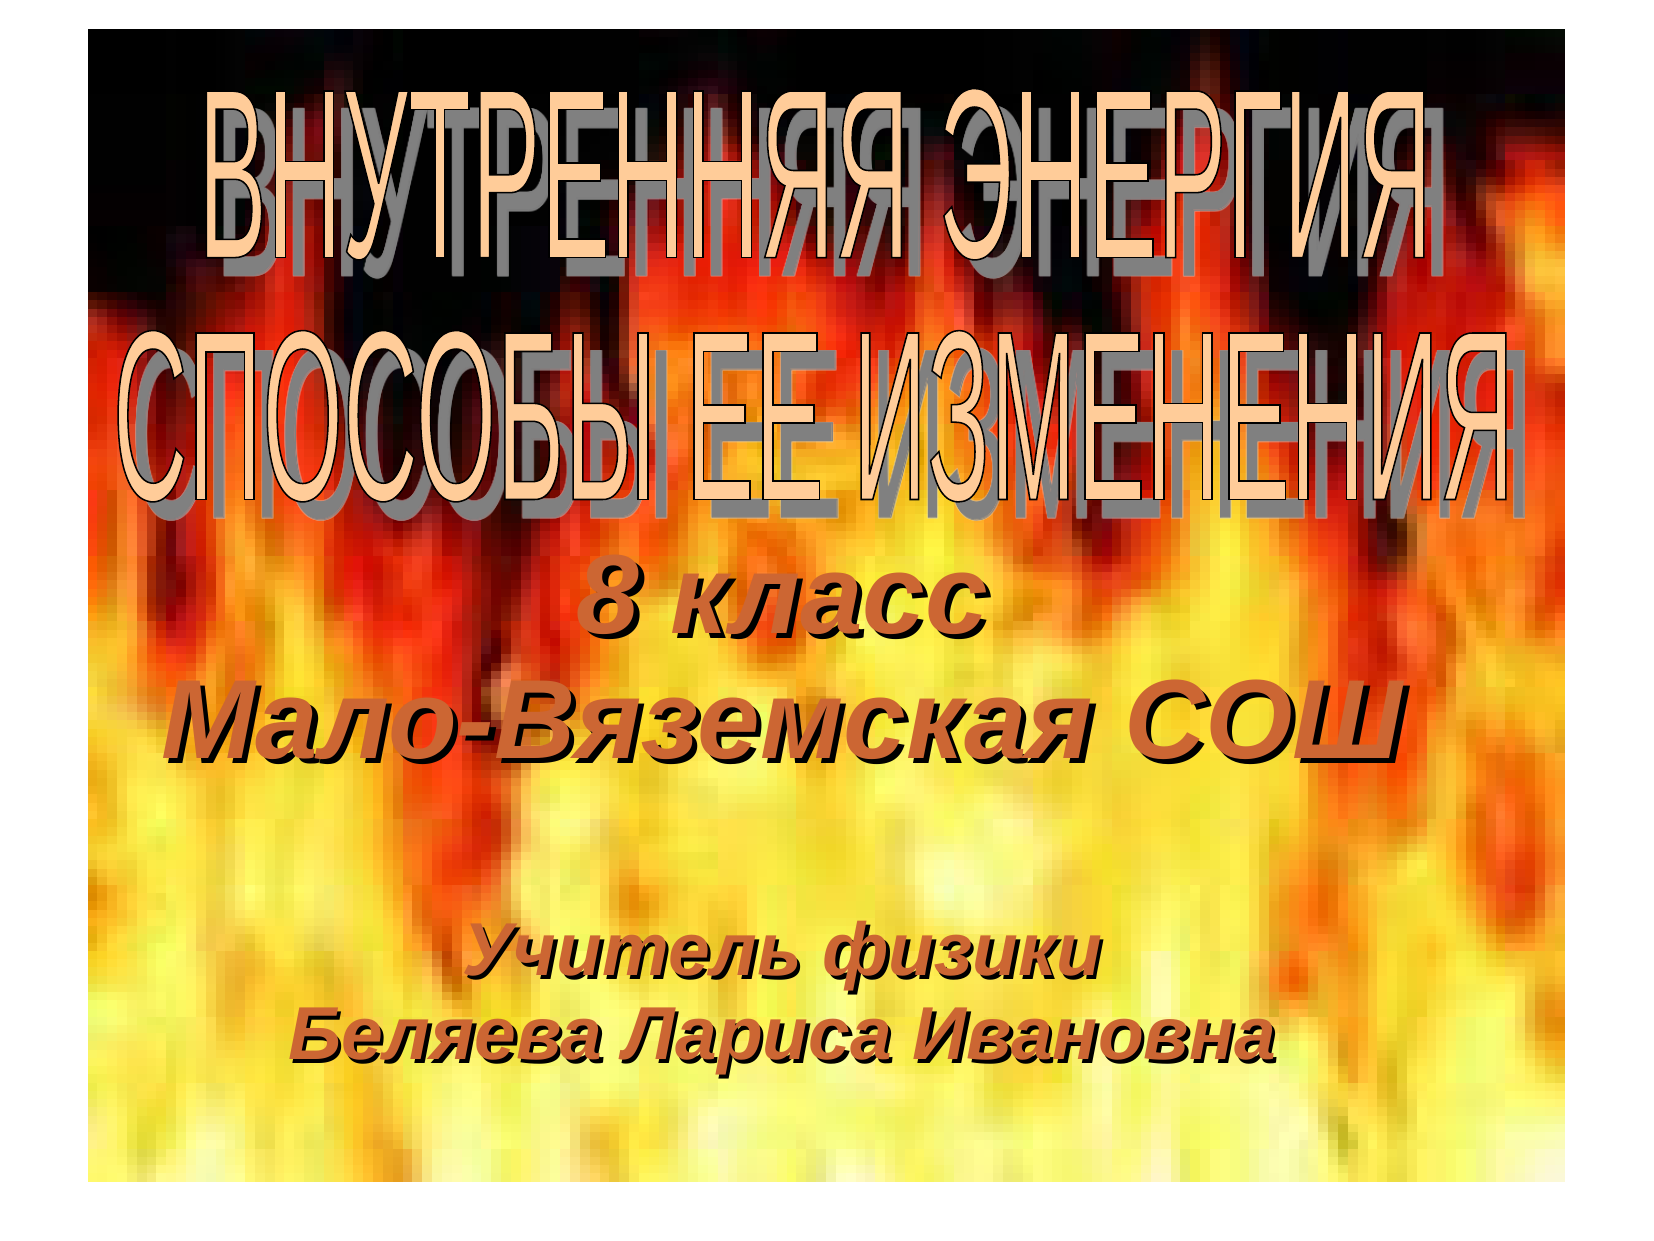

ВНУТРЕННЯЯ ЭНЕРГИЯ
СПОСОБЫ ЕЕ ИЗМЕНЕНИЯ
8 класс
Мало-Вяземская СОШ
Учитель физики
Беляева Лариса Ивановна